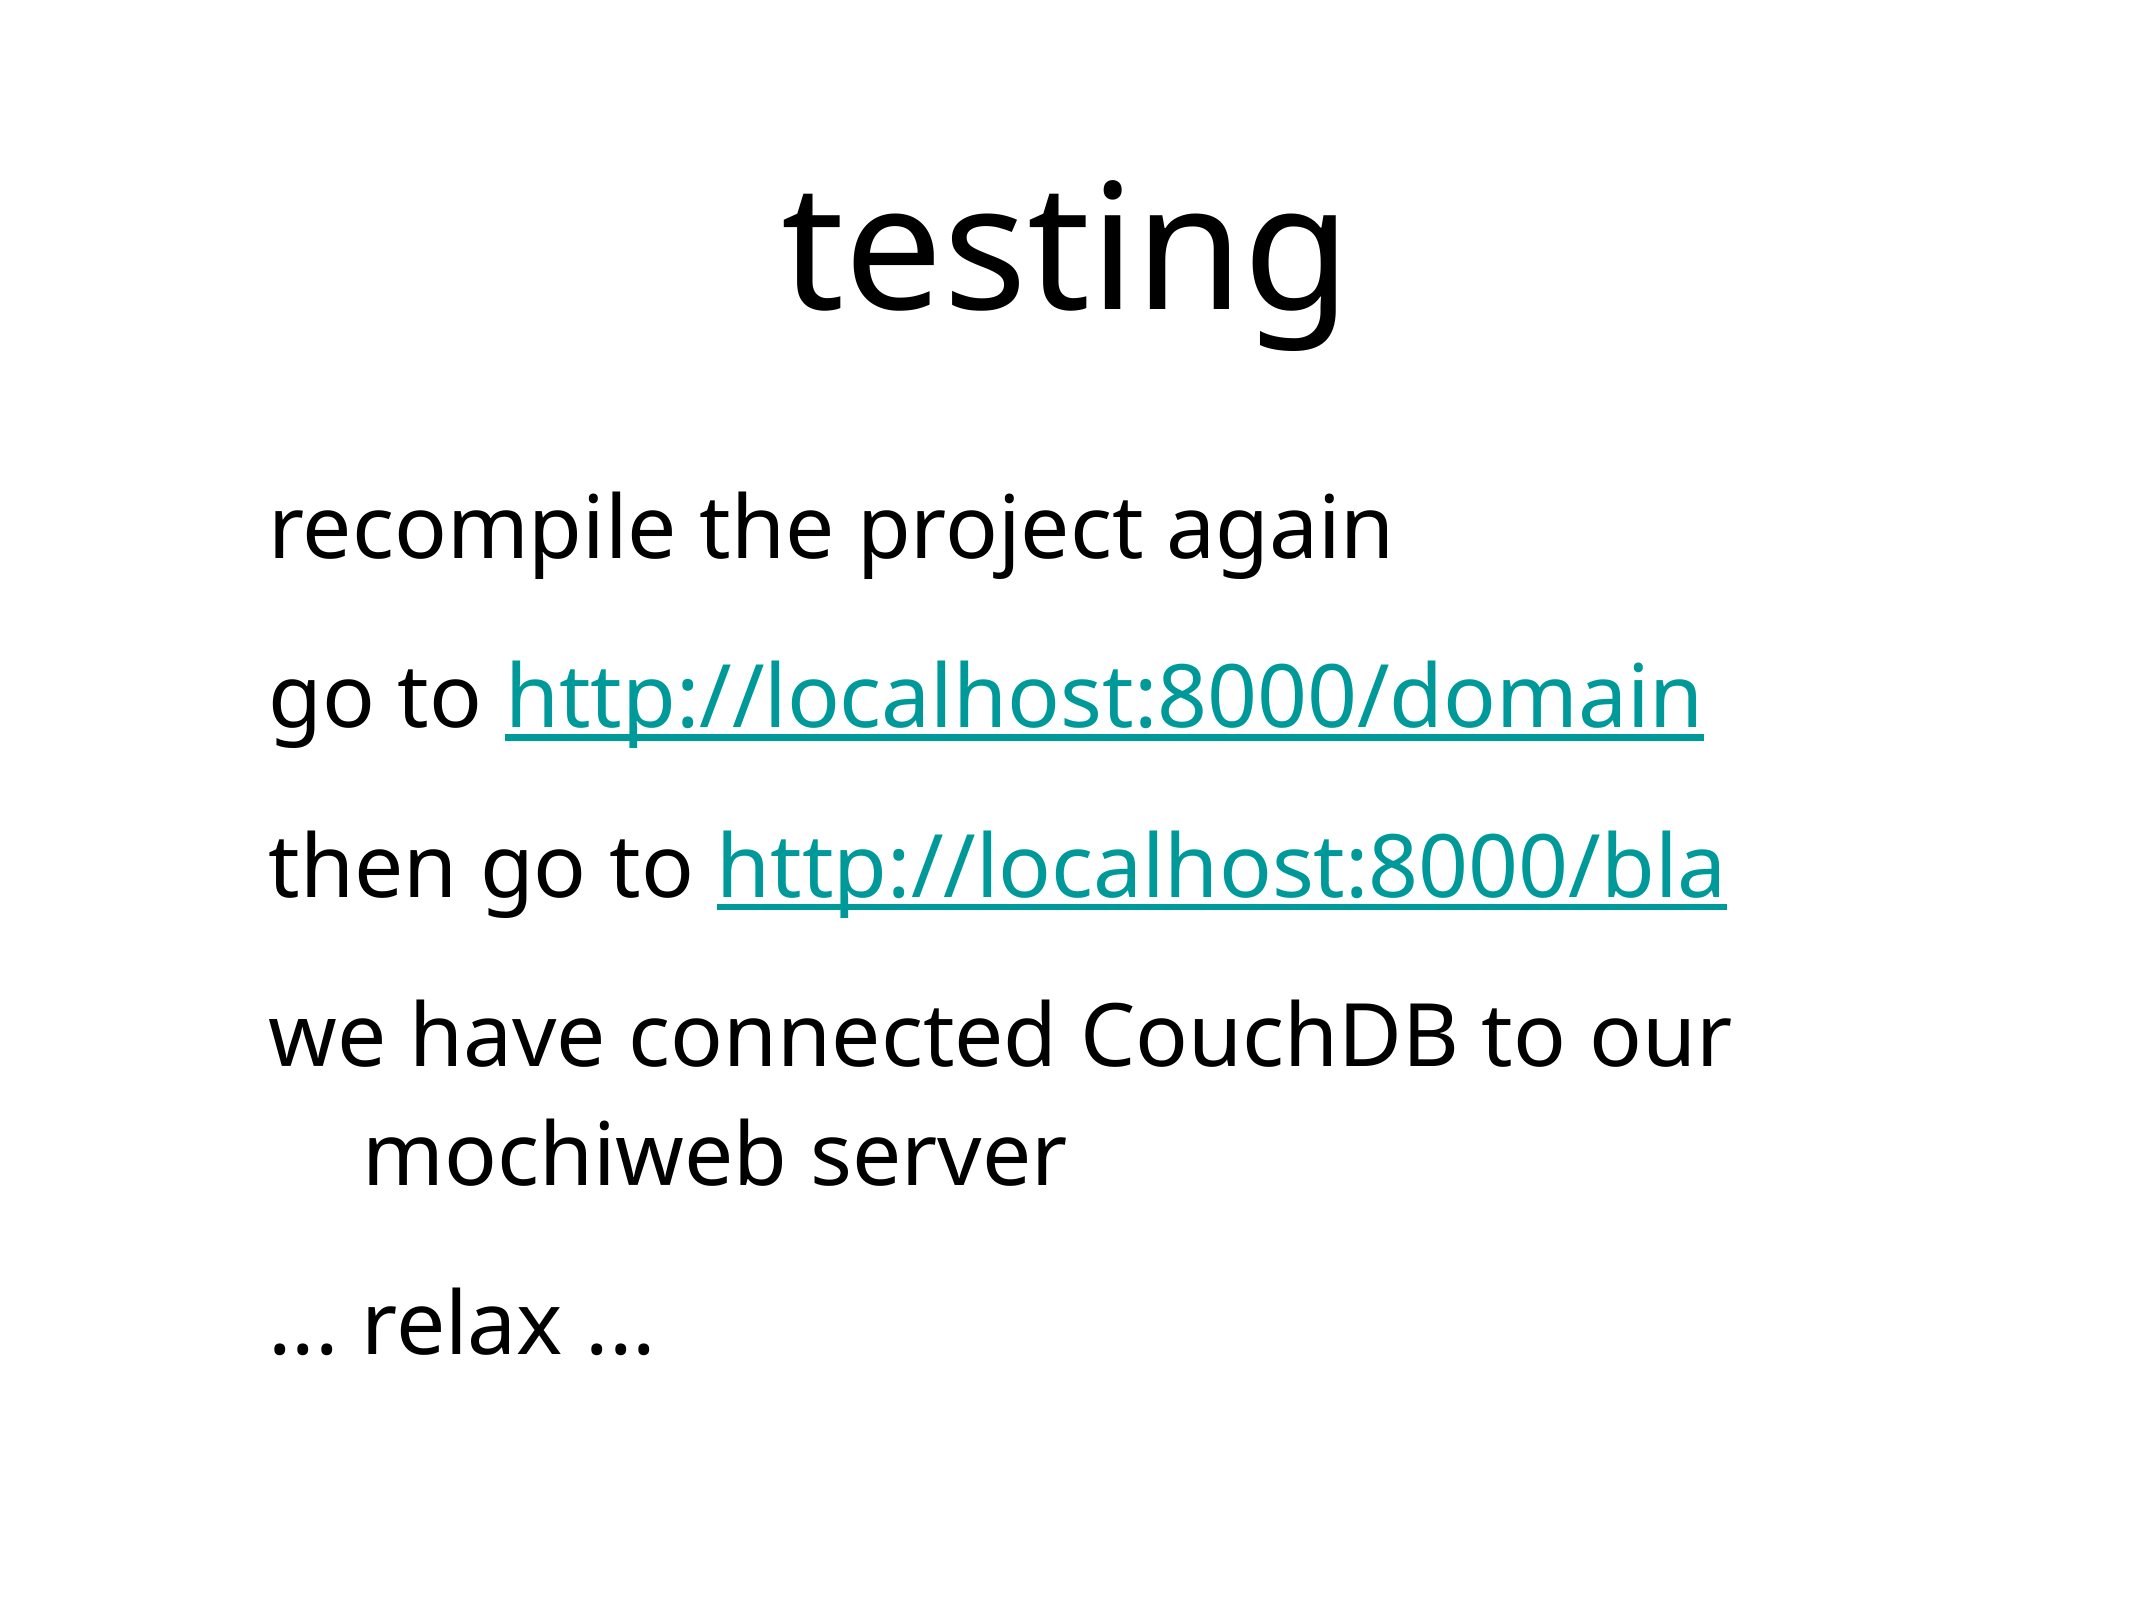

# testing
recompile the project again
go to http://localhost:8000/domain
then go to http://localhost:8000/bla
we have connected CouchDB to our mochiweb server
... relax ...